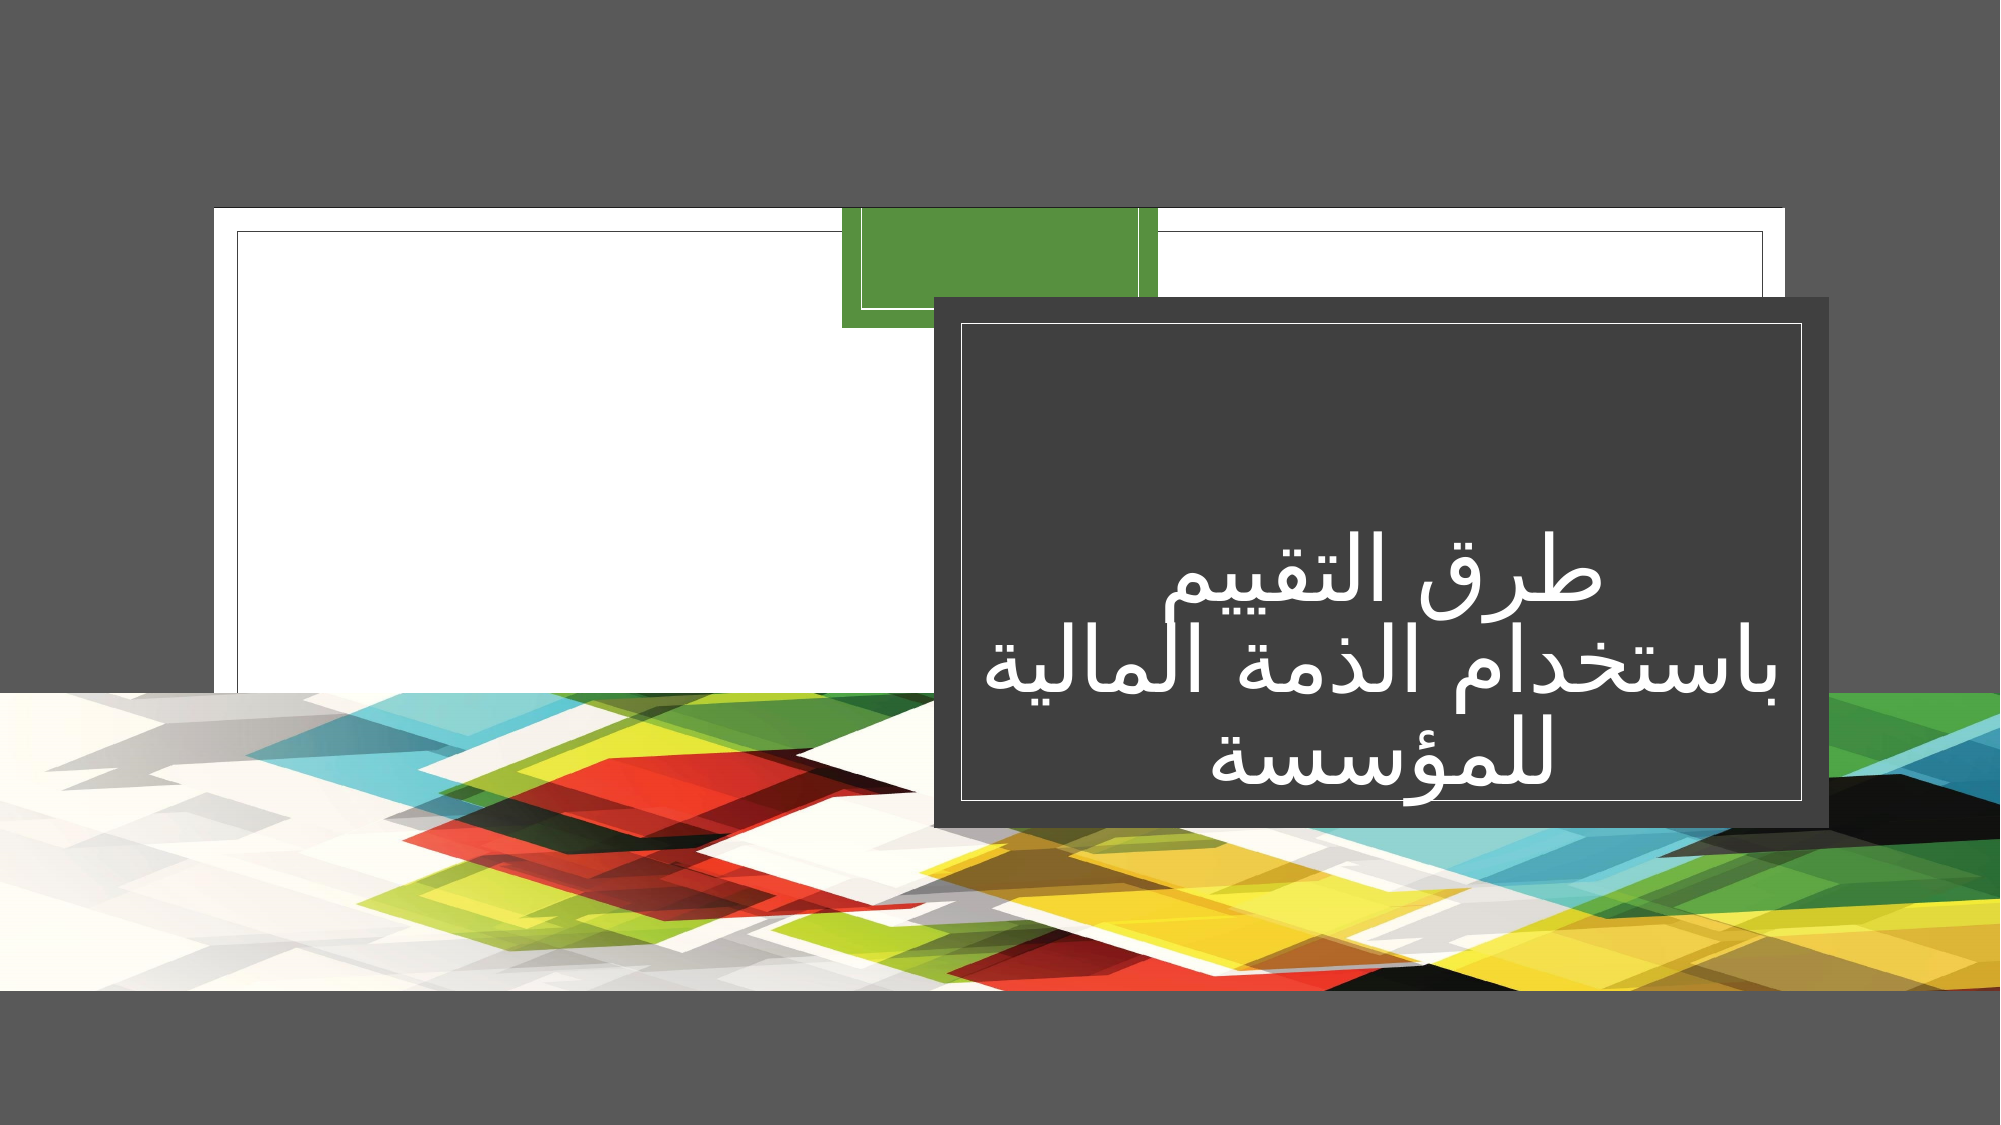

طرق التقييم
باستخدام الذمة المالية للمؤسسة
# تحت إشراف
الدكتور عقبة نصيرة